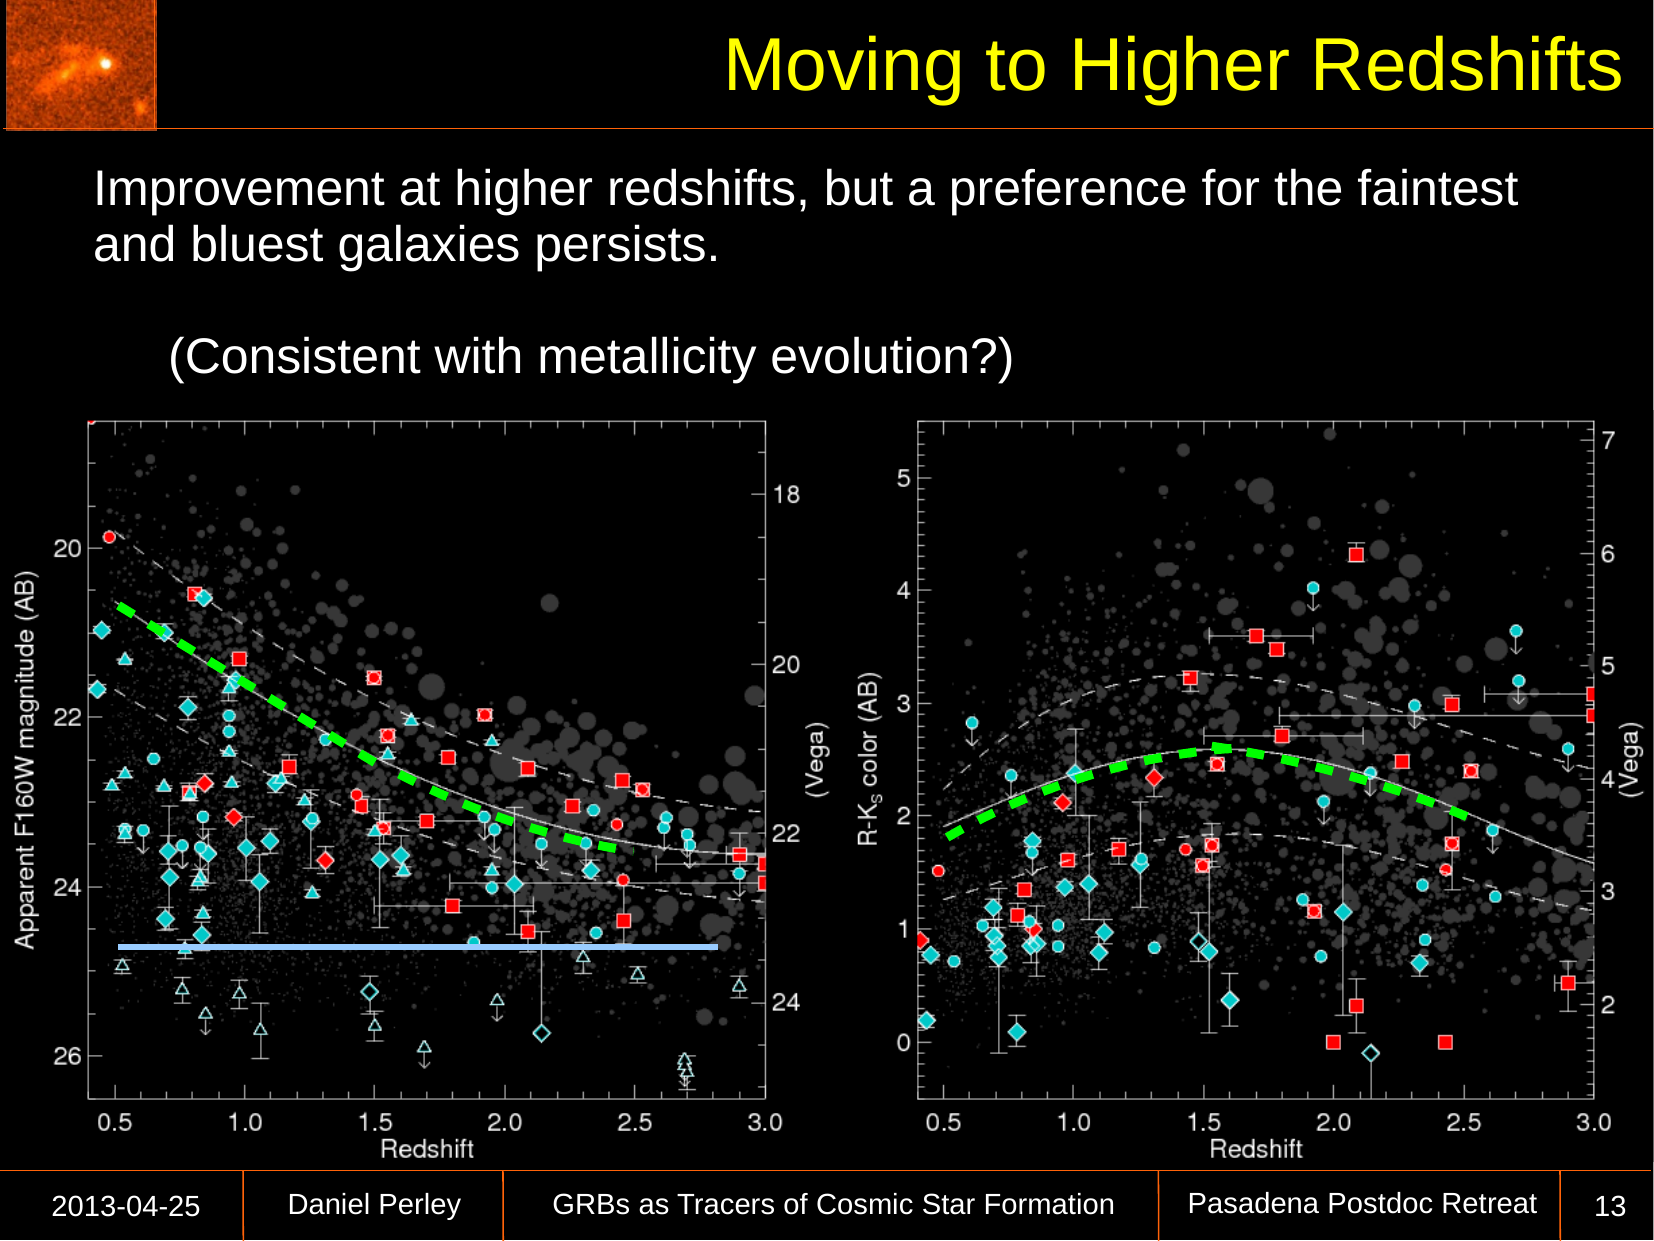

# Moving to Higher Redshifts
Improvement at higher redshifts, but a preference for the faintest and bluest galaxies persists.
	(Consistent with metallicity evolution?)
2013-04-25
13